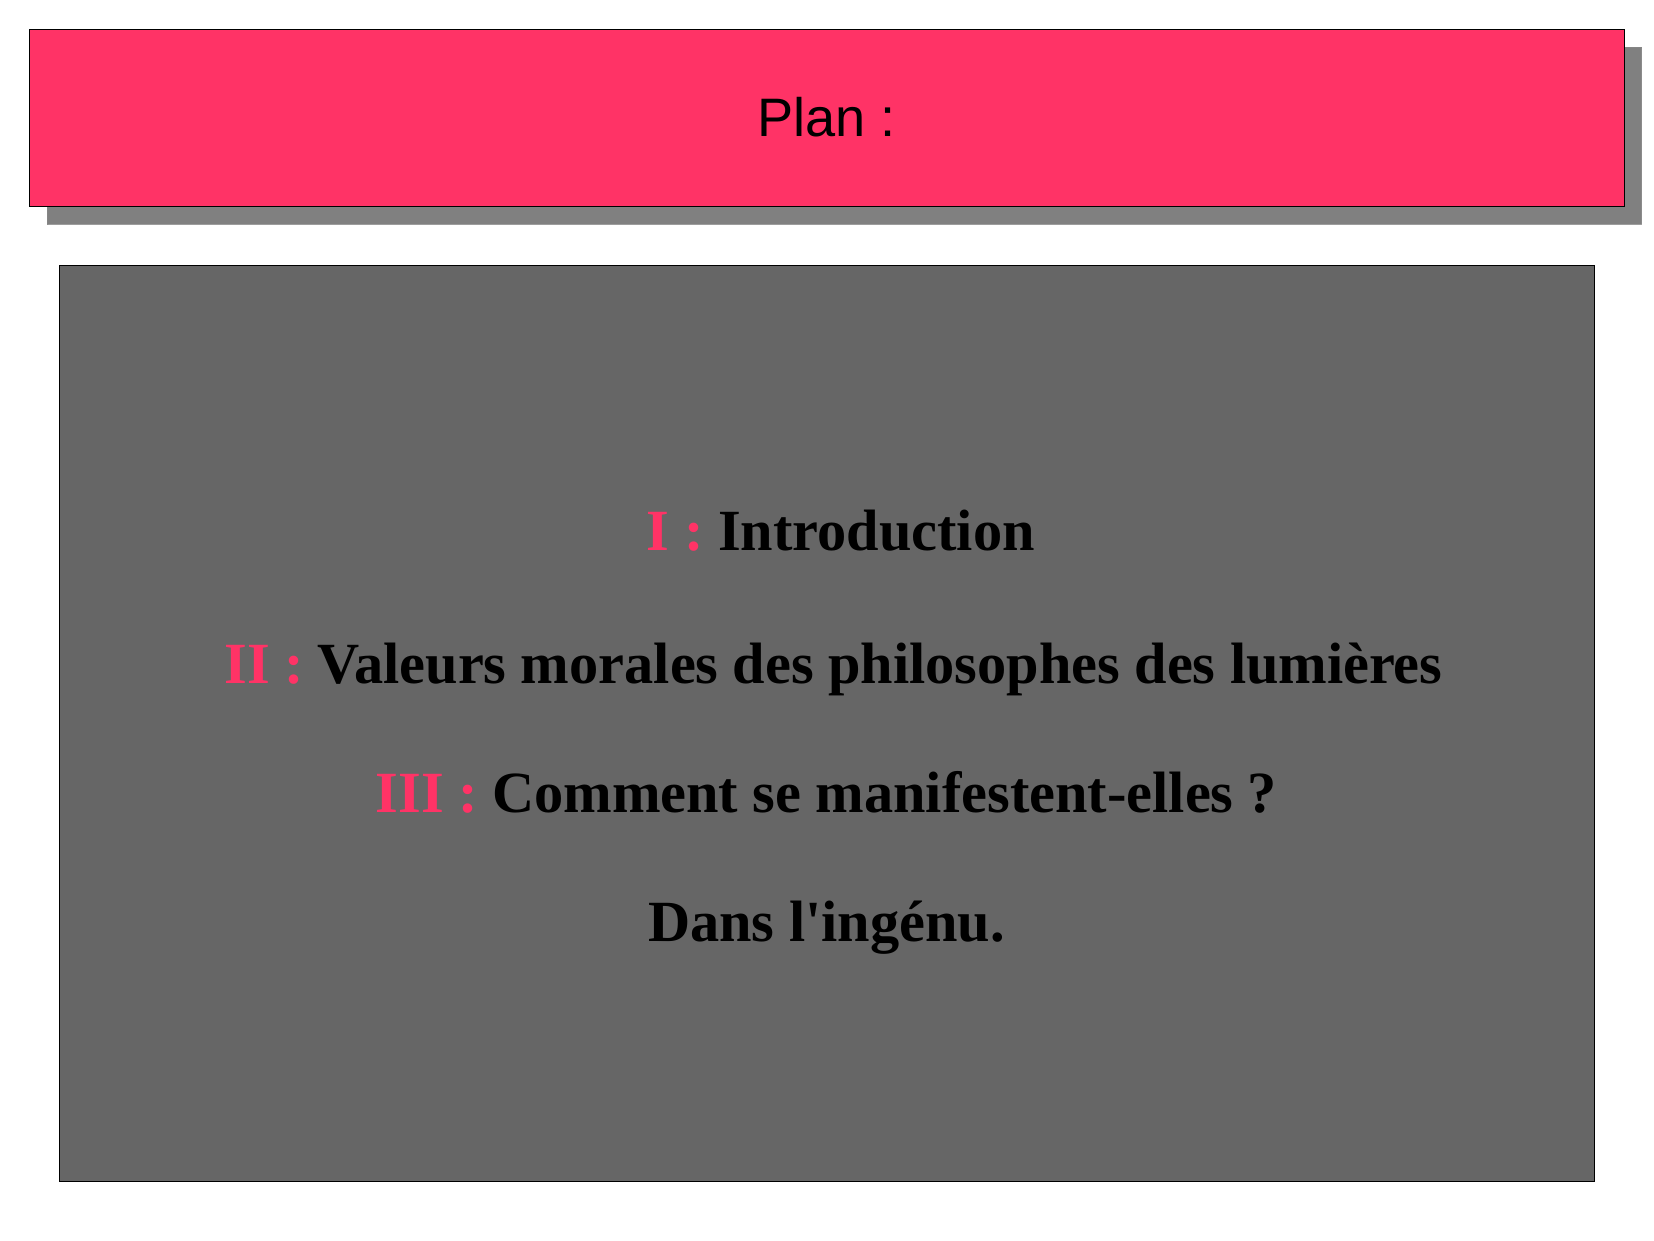

Plan :
 I : Introduction
 II : Valeurs morales des philosophes des lumières
III : Comment se manifestent-elles ?
Dans l'ingénu.